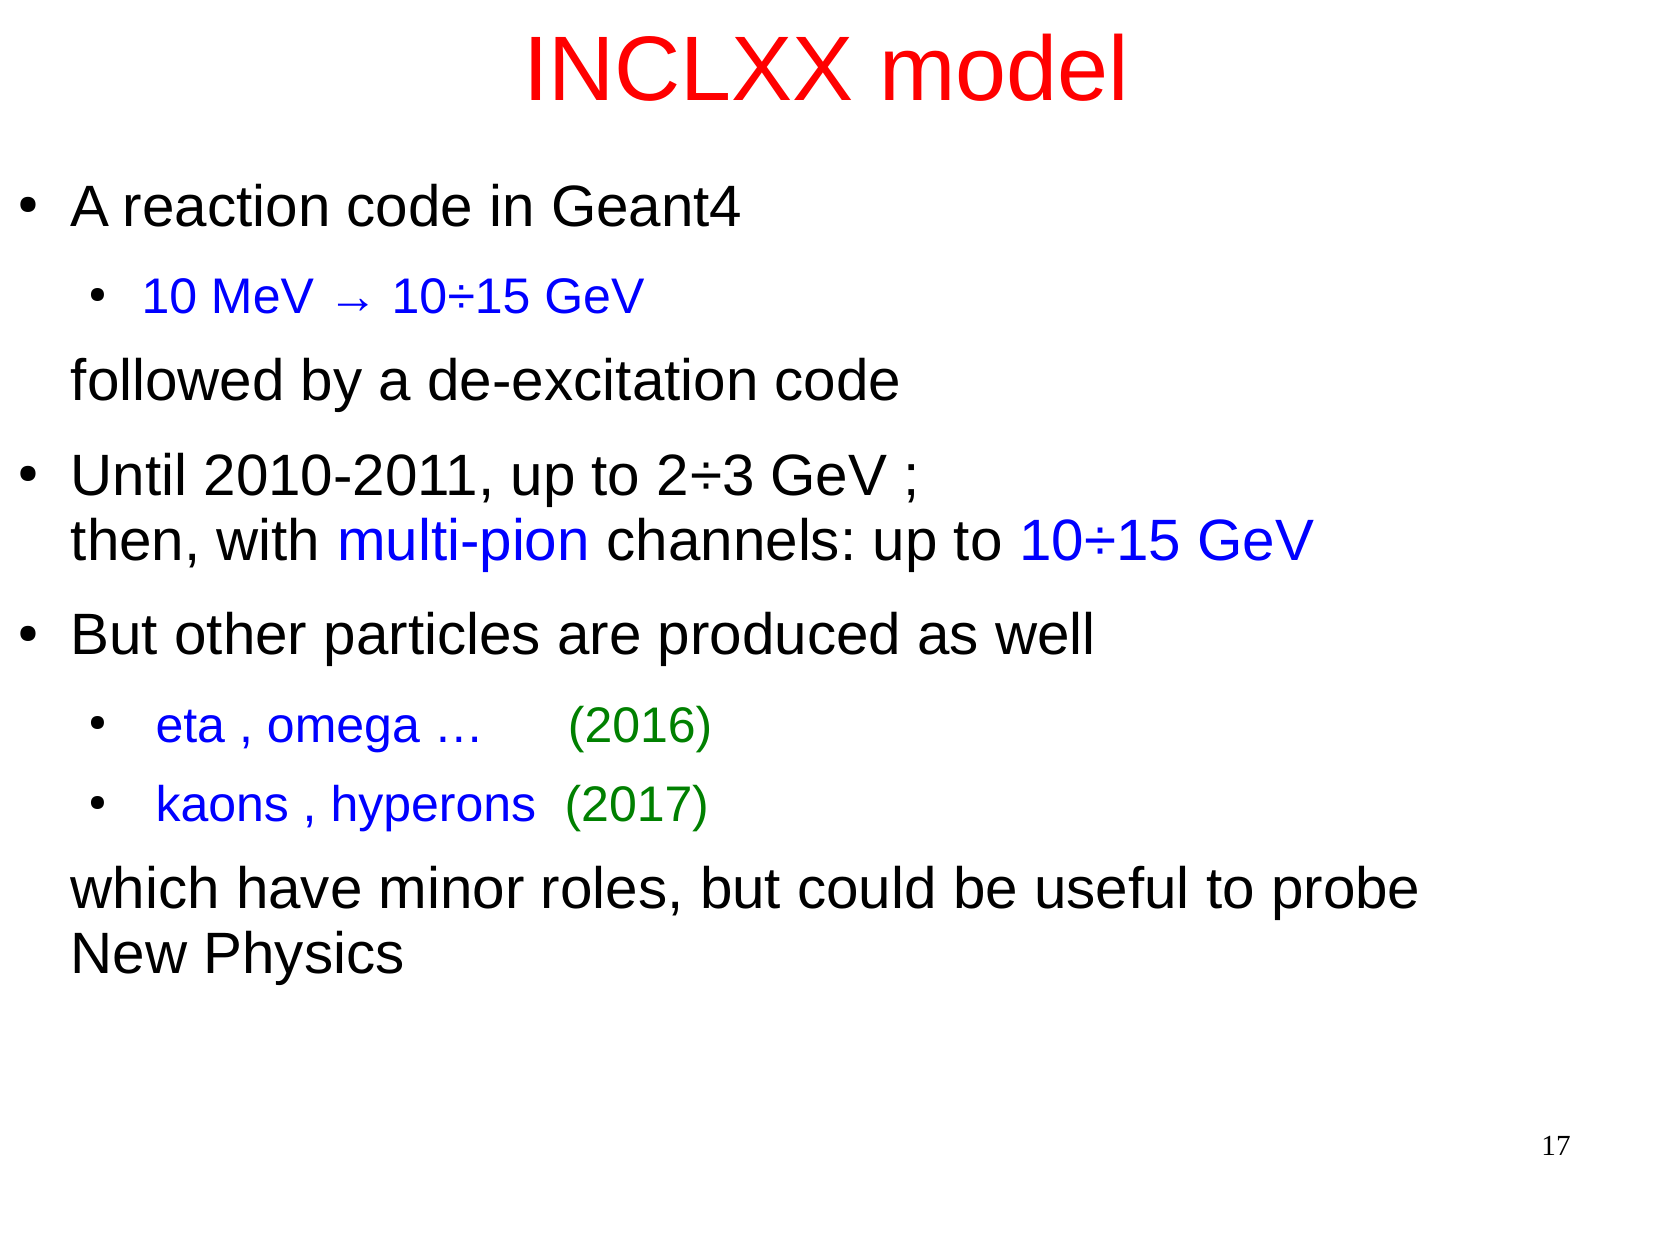

# INCLXX model
A reaction code in Geant4
10 MeV → 10÷15 GeV
followed by a de-excitation code
Until 2010-2011, up to 2÷3 GeV ;
then, with multi-pion channels: up to 10÷15 GeV
But other particles are produced as well
 eta , omega … (2016)
 kaons , hyperons (2017)
which have minor roles, but could be useful to probe
New Physics
17